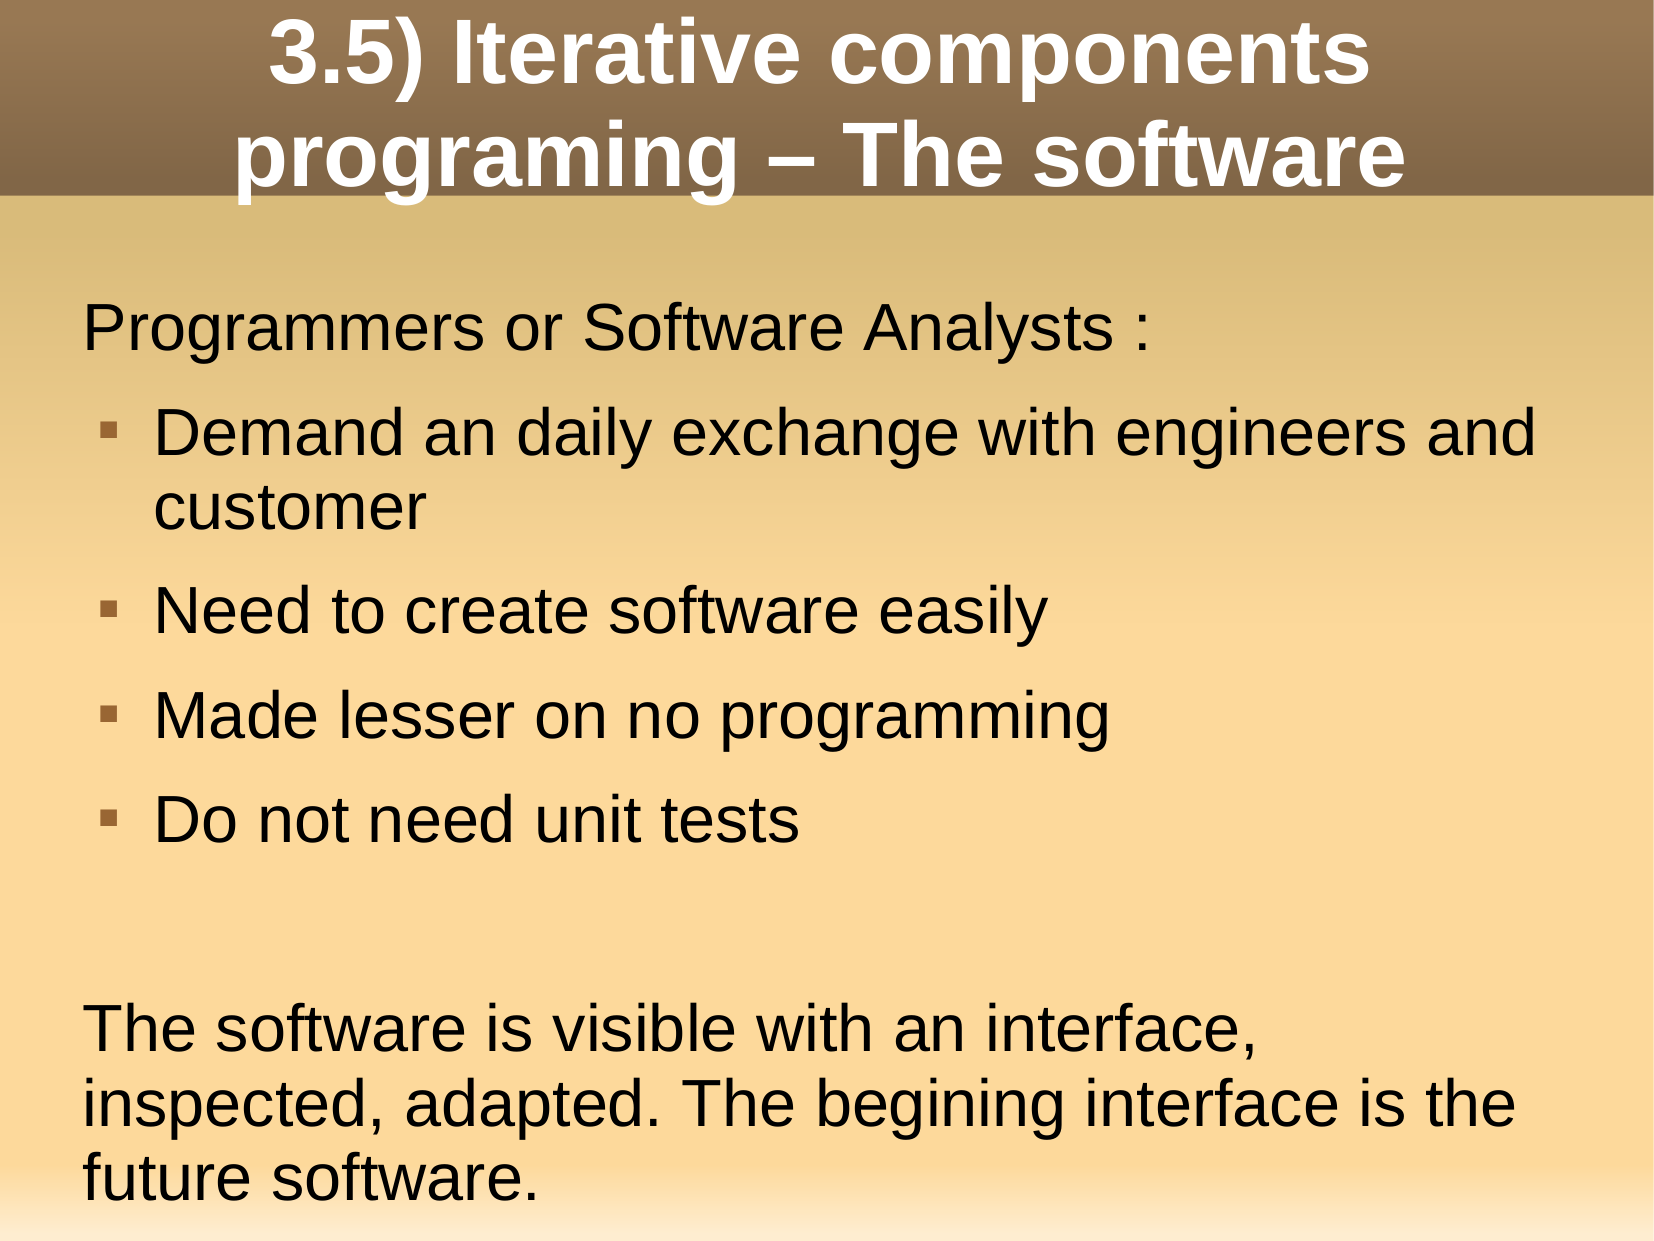

# 3.5) Iterative components programing – The software
Programmers or Software Analysts :
Demand an daily exchange with engineers and customer
Need to create software easily
Made lesser on no programming
Do not need unit tests
The software is visible with an interface, inspected, adapted. The begining interface is the future software.